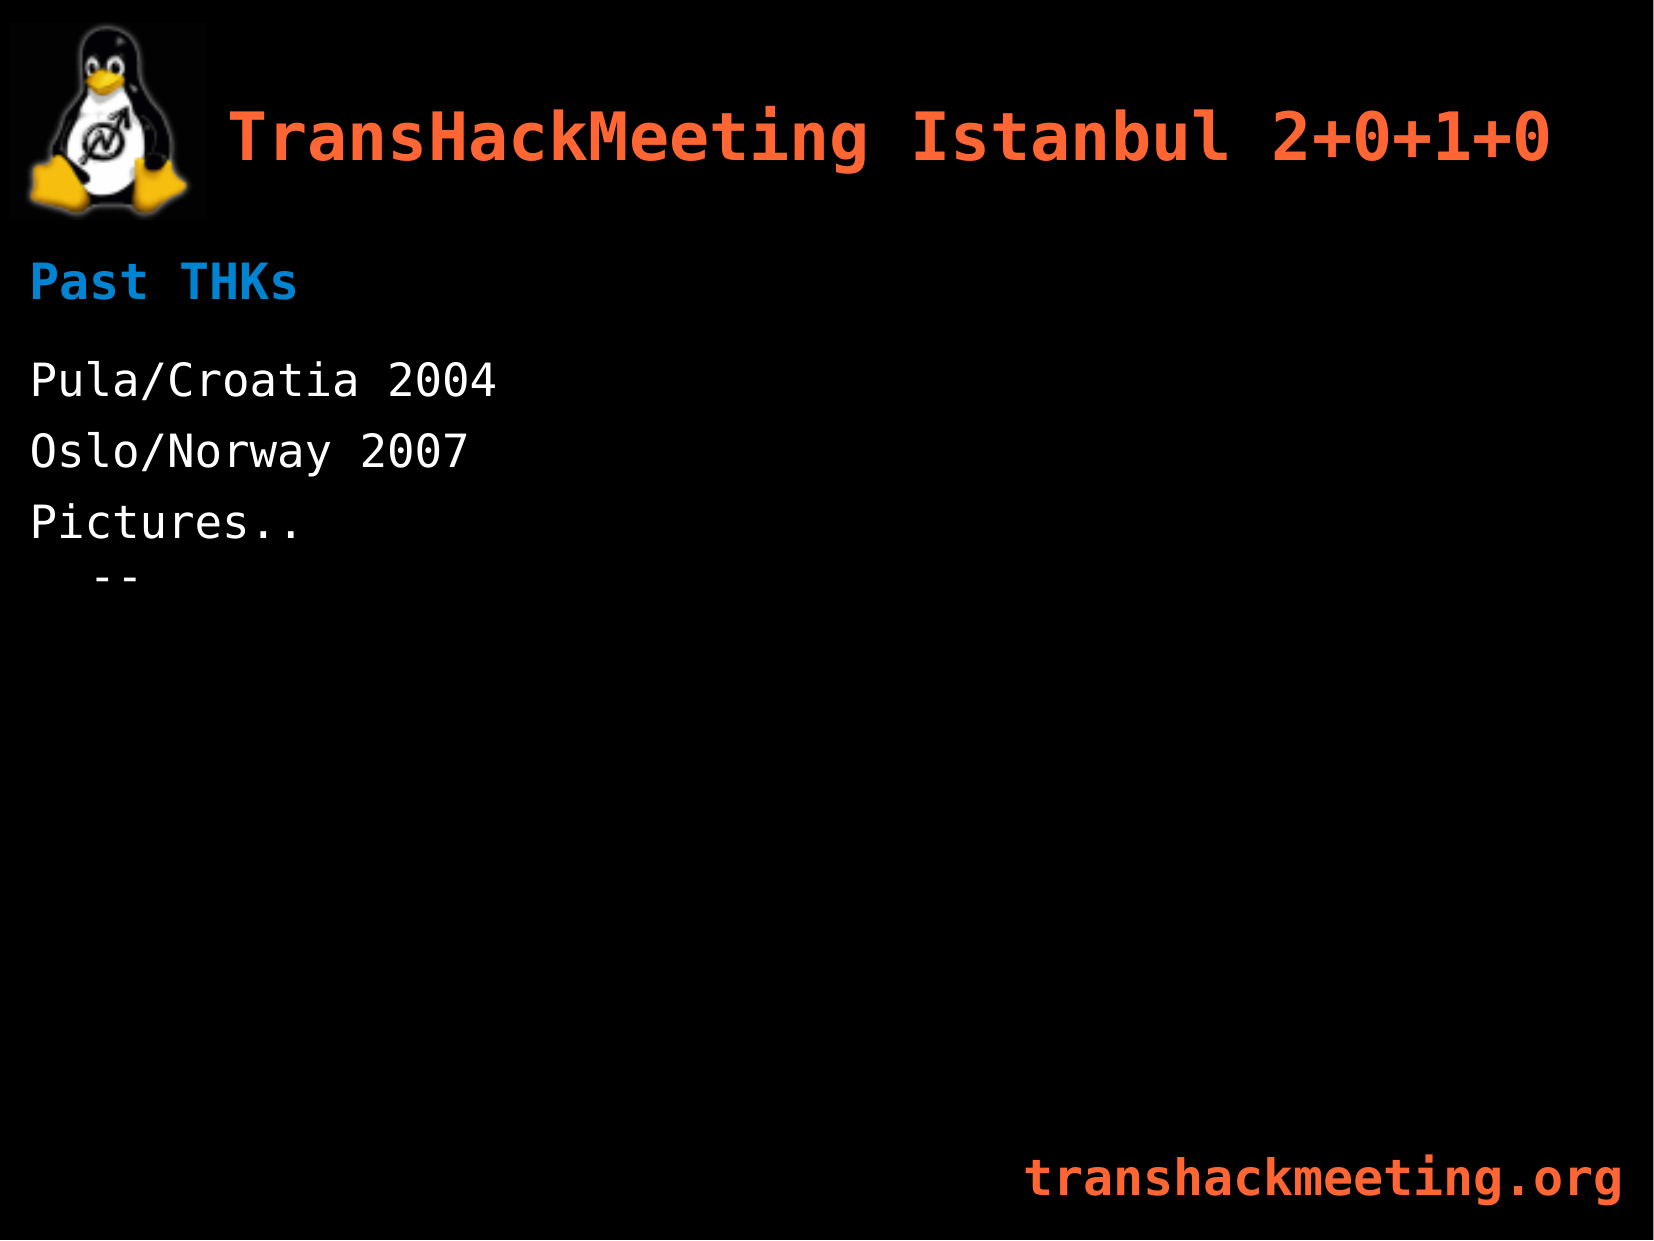

# Past THKs
Pula/Croatia 2004
Oslo/Norway 2007
Pictures..
--